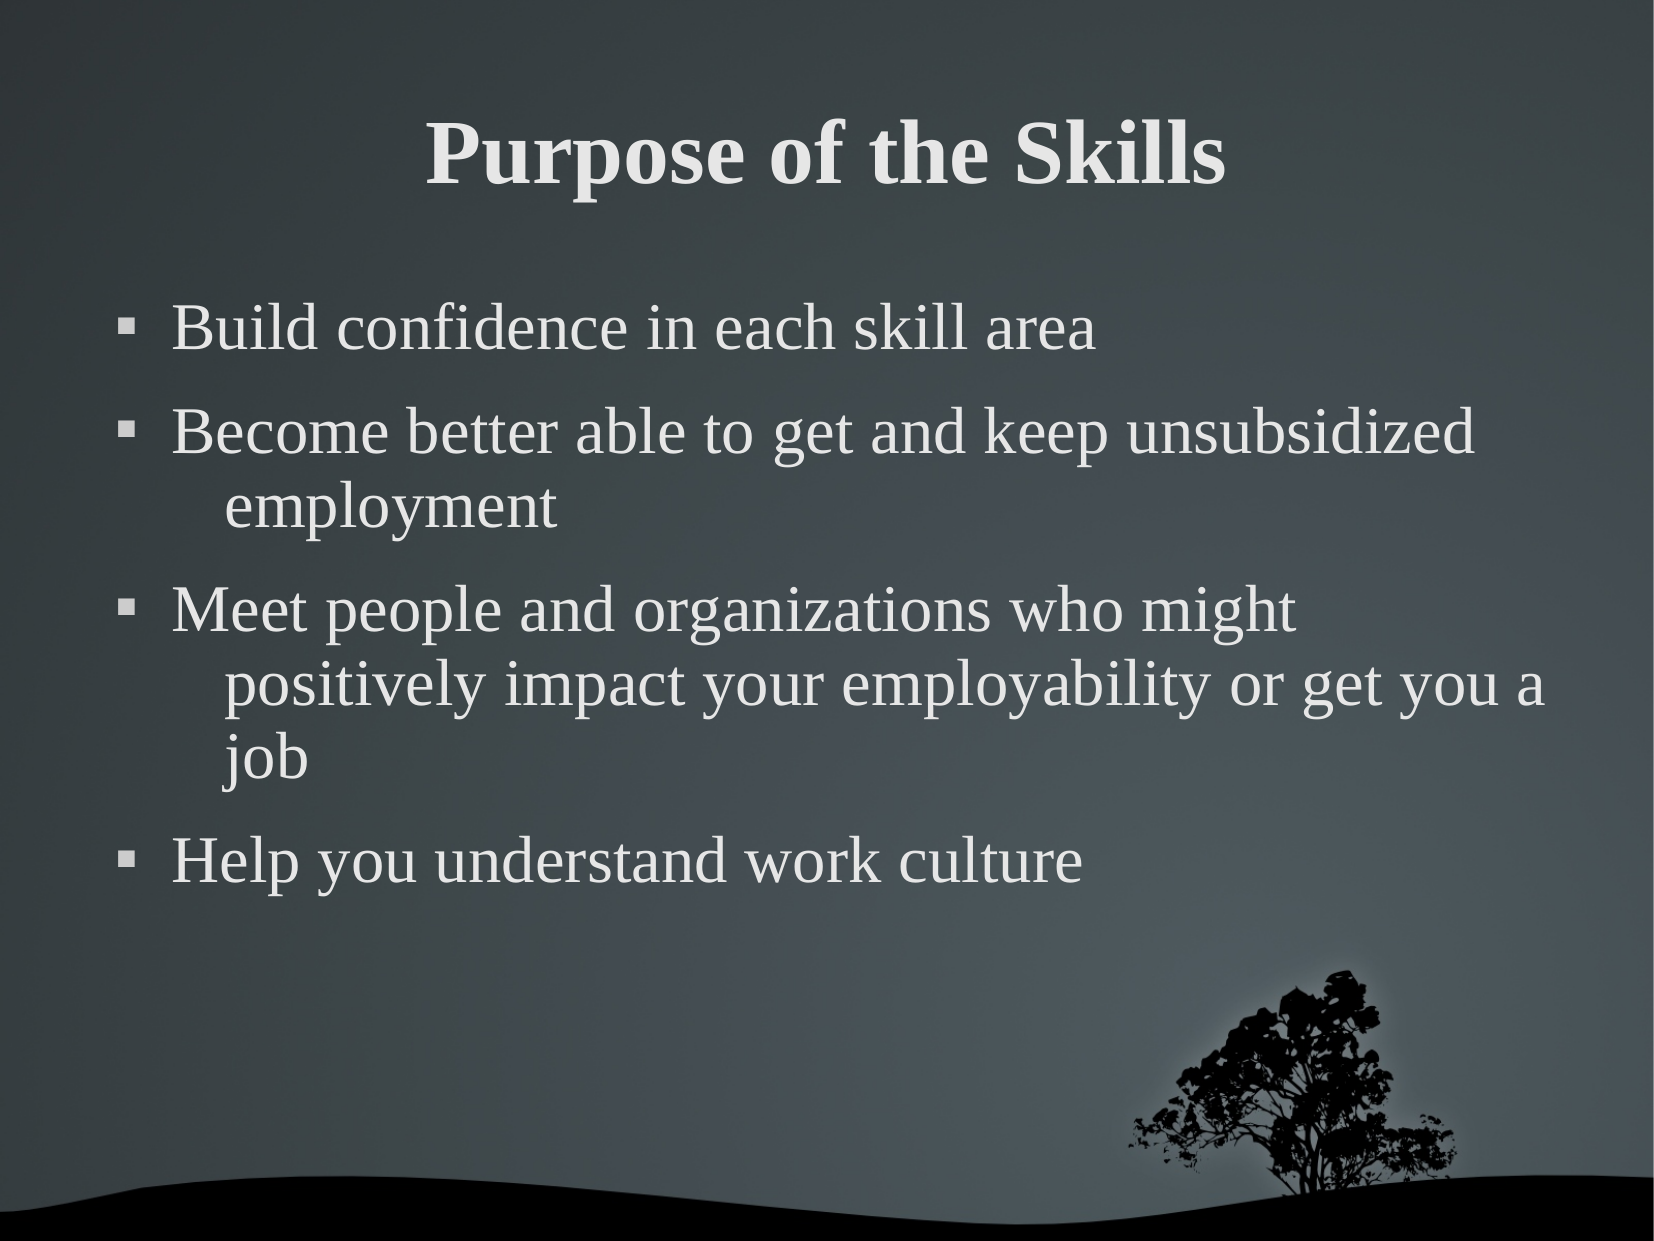

# Purpose of the Skills
Build confidence in each skill area
Become better able to get and keep unsubsidized employment
Meet people and organizations who might positively impact your employability or get you a job
Help you understand work culture